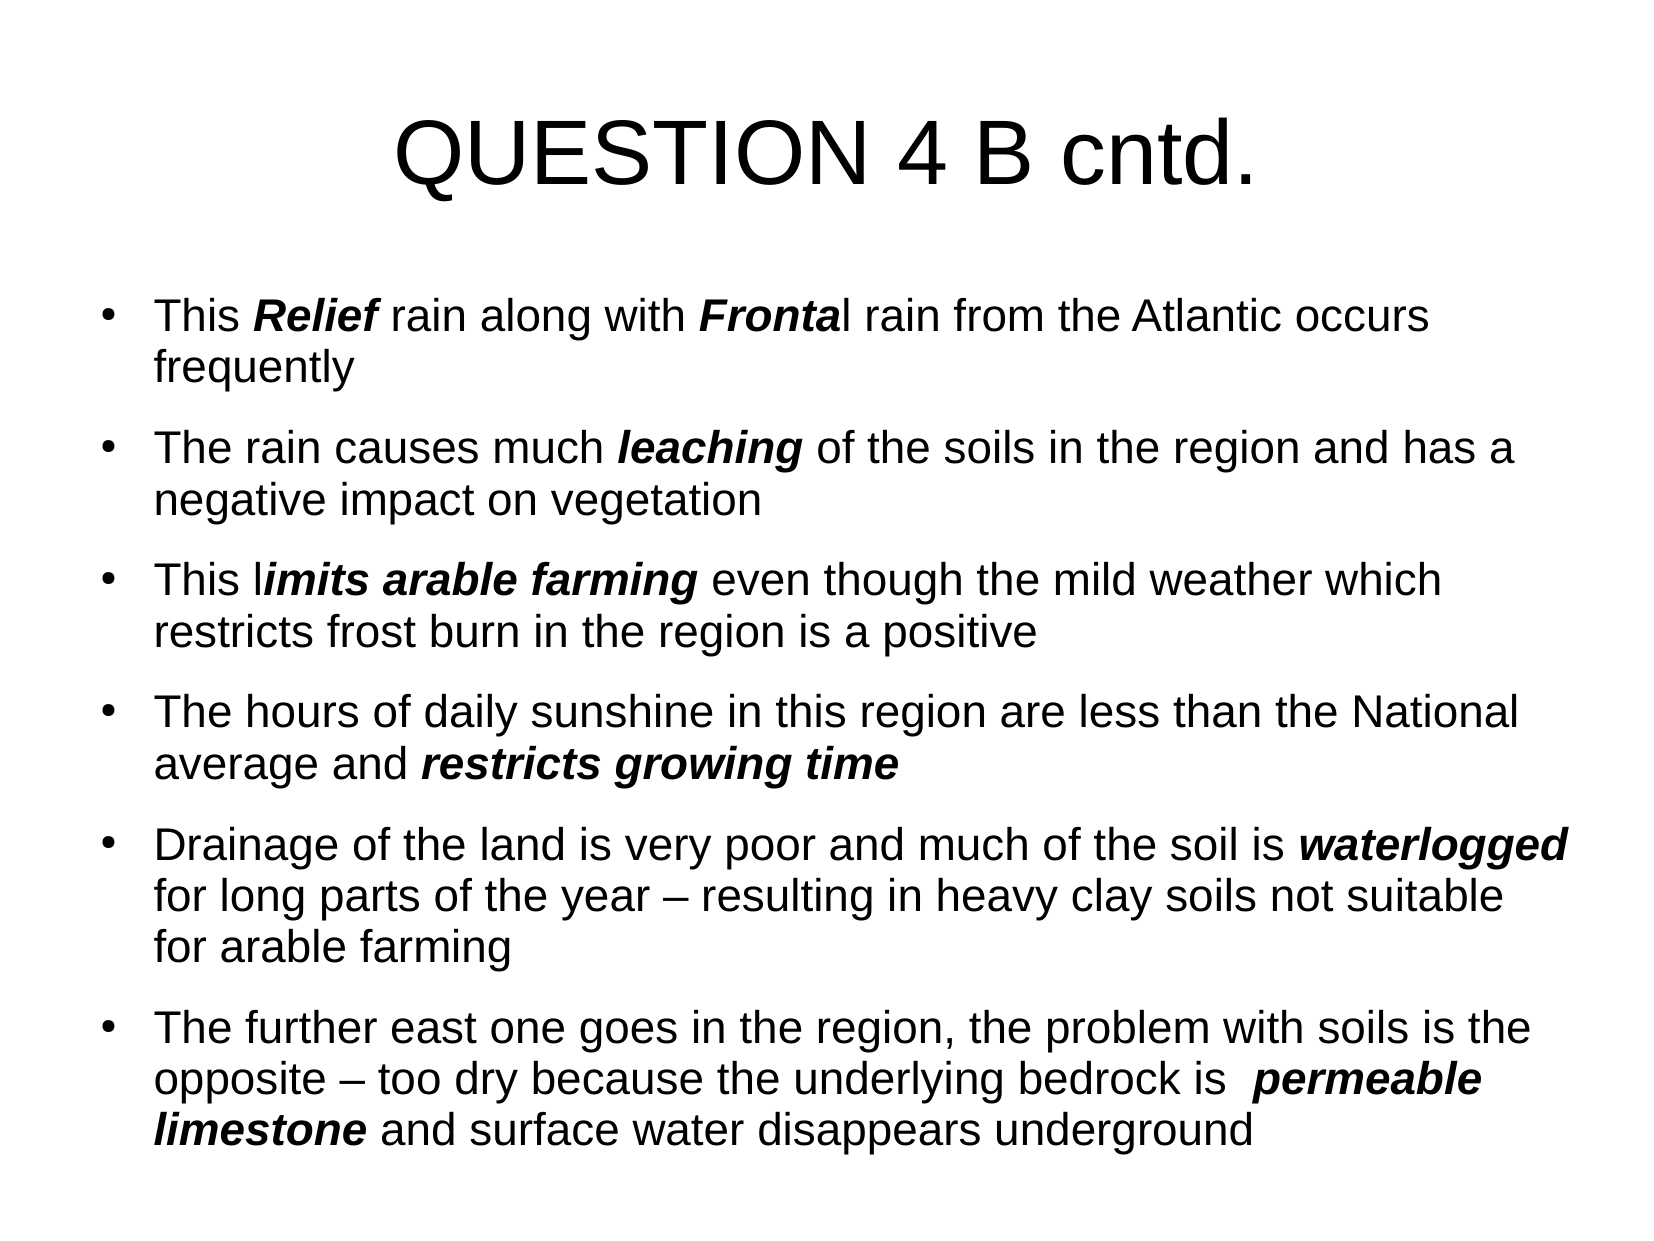

# QUESTION 4 B cntd.
This Relief rain along with Frontal rain from the Atlantic occurs frequently
The rain causes much leaching of the soils in the region and has a negative impact on vegetation
This limits arable farming even though the mild weather which restricts frost burn in the region is a positive
The hours of daily sunshine in this region are less than the National average and restricts growing time
Drainage of the land is very poor and much of the soil is waterlogged for long parts of the year – resulting in heavy clay soils not suitable for arable farming
The further east one goes in the region, the problem with soils is the opposite – too dry because the underlying bedrock is permeable limestone and surface water disappears underground